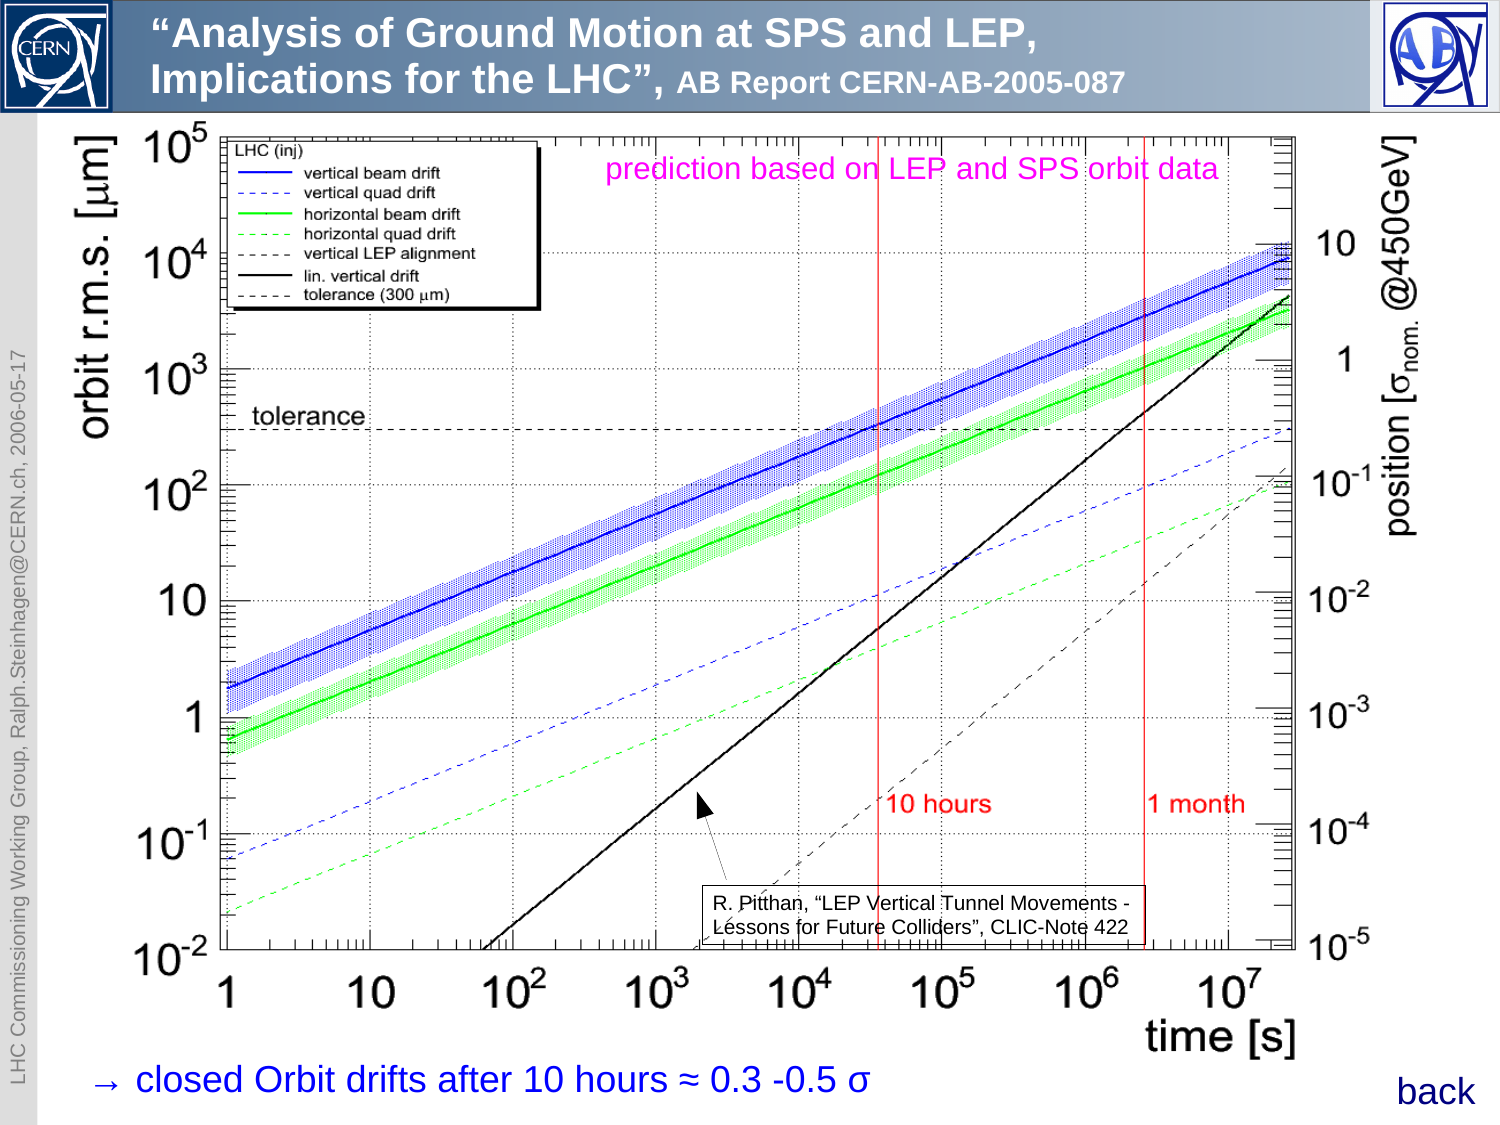

# “Analysis of Ground Motion at SPS and LEP, Implications for the LHC”, AB Report CERN-AB-2005-087
prediction based on LEP and SPS orbit data
R. Pitthan, “LEP Vertical Tunnel Movements -
Lessons for Future Colliders”, CLIC-Note 422
→ closed Orbit drifts after 10 hours ≈ 0.3 -0.5 σ
back